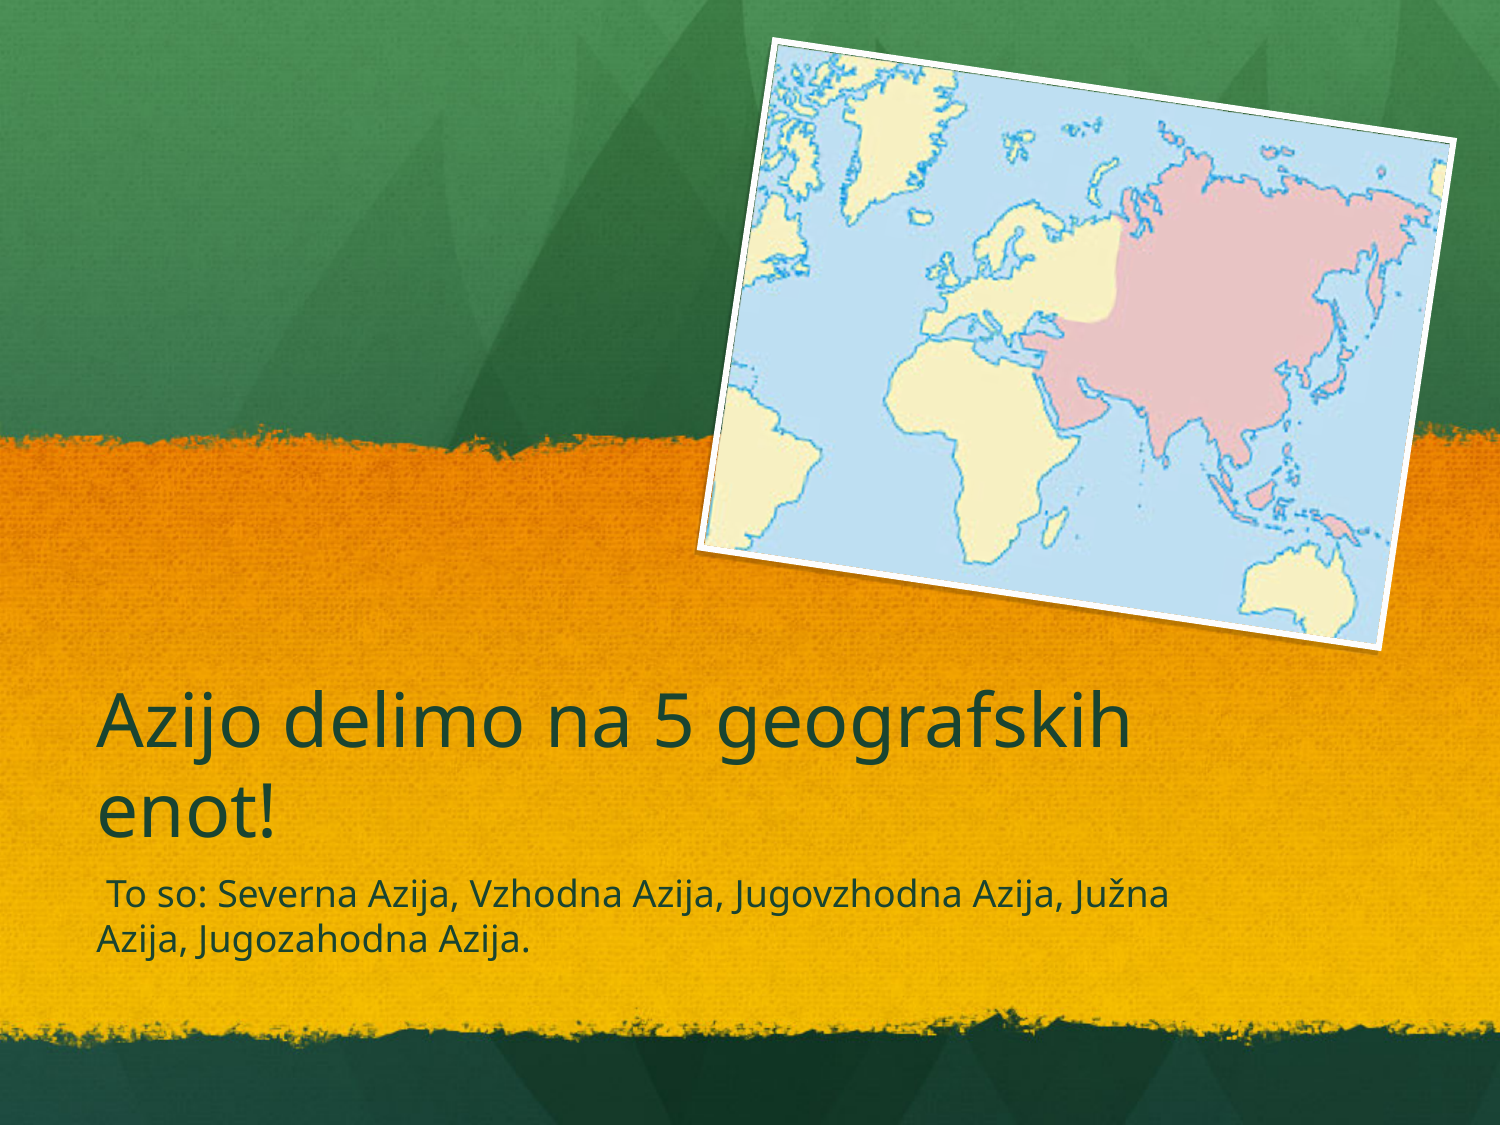

# Azijo delimo na 5 geografskih enot!
 To so: Severna Azija, Vzhodna Azija, Jugovzhodna Azija, Južna Azija, Jugozahodna Azija.